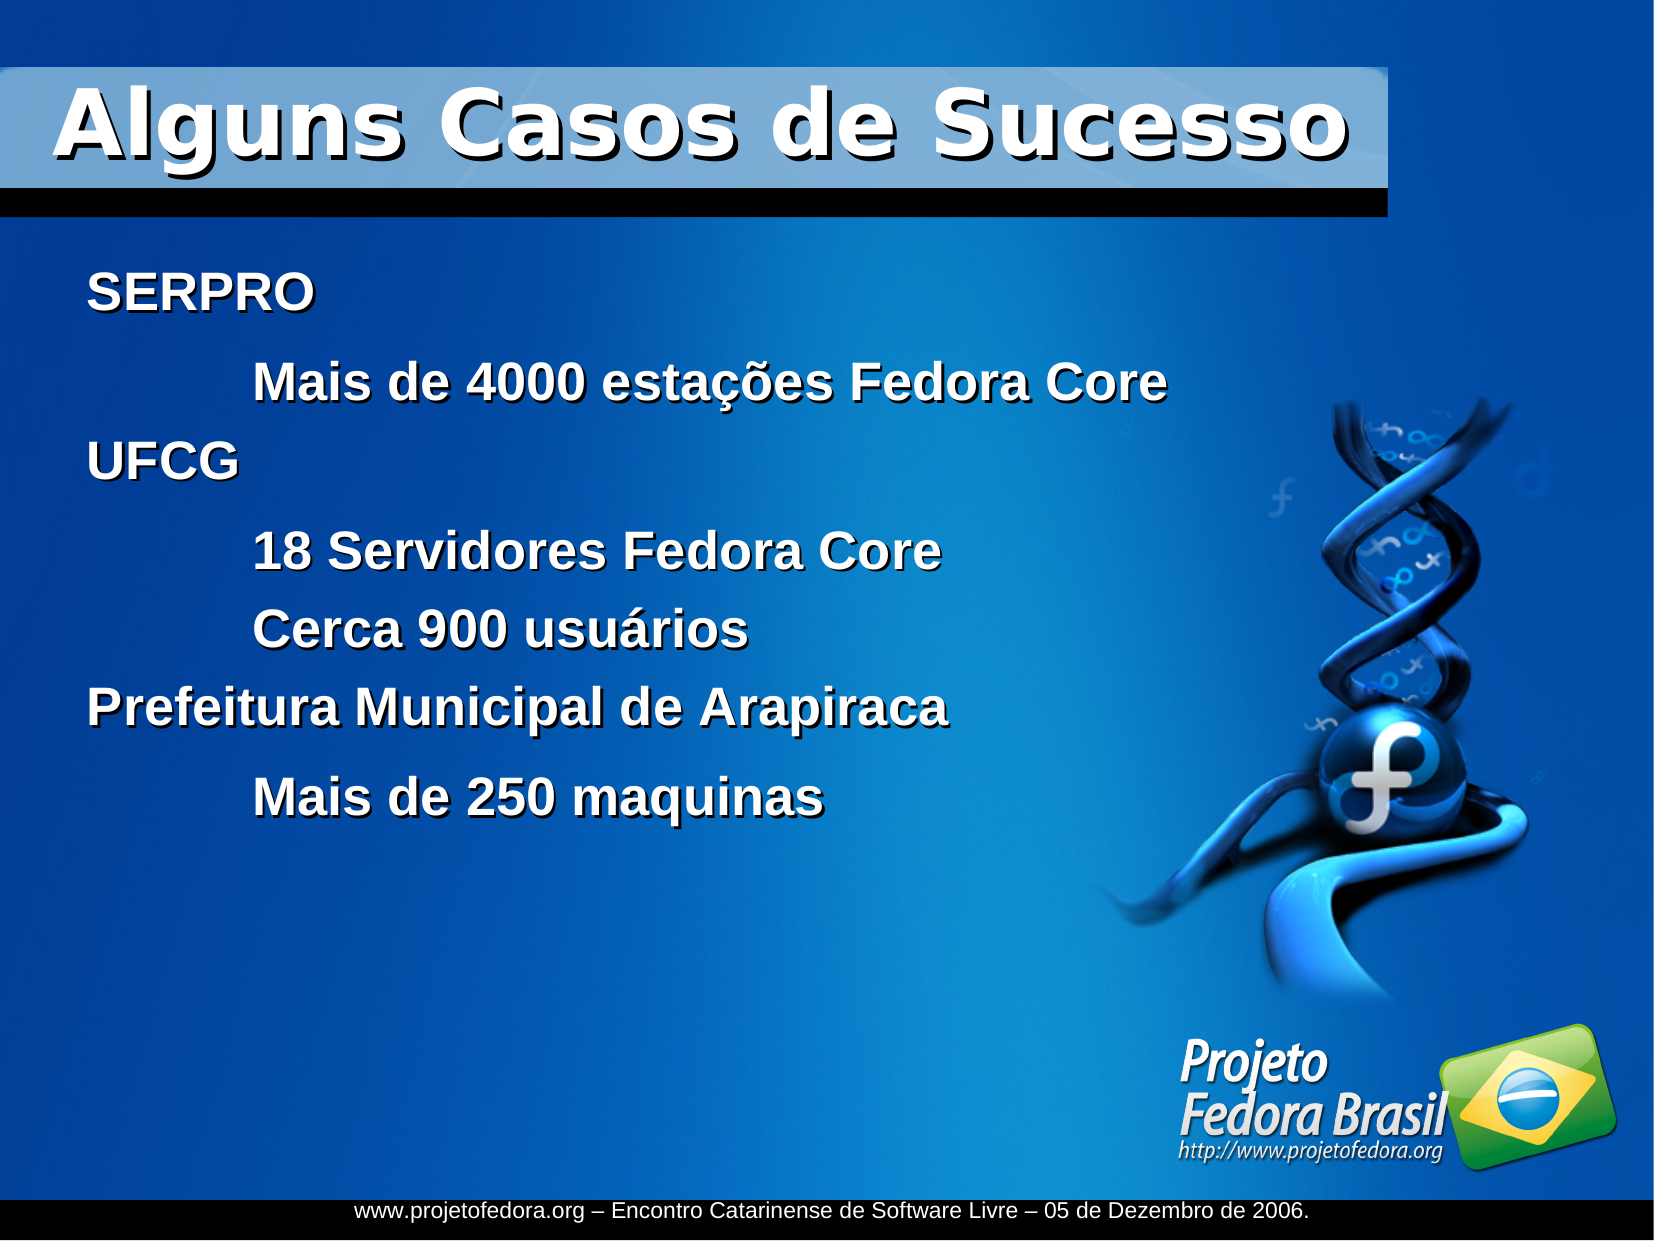

Alguns Casos de Sucesso
# SERPRO
Mais de 4000 estações Fedora Core
UFCG
18 Servidores Fedora Core
Cerca 900 usuários
Prefeitura Municipal de Arapiraca
Mais de 250 maquinas
www.projetofedora.org – Encontro Catarinense de Software Livre – 05 de Dezembro de 2006.